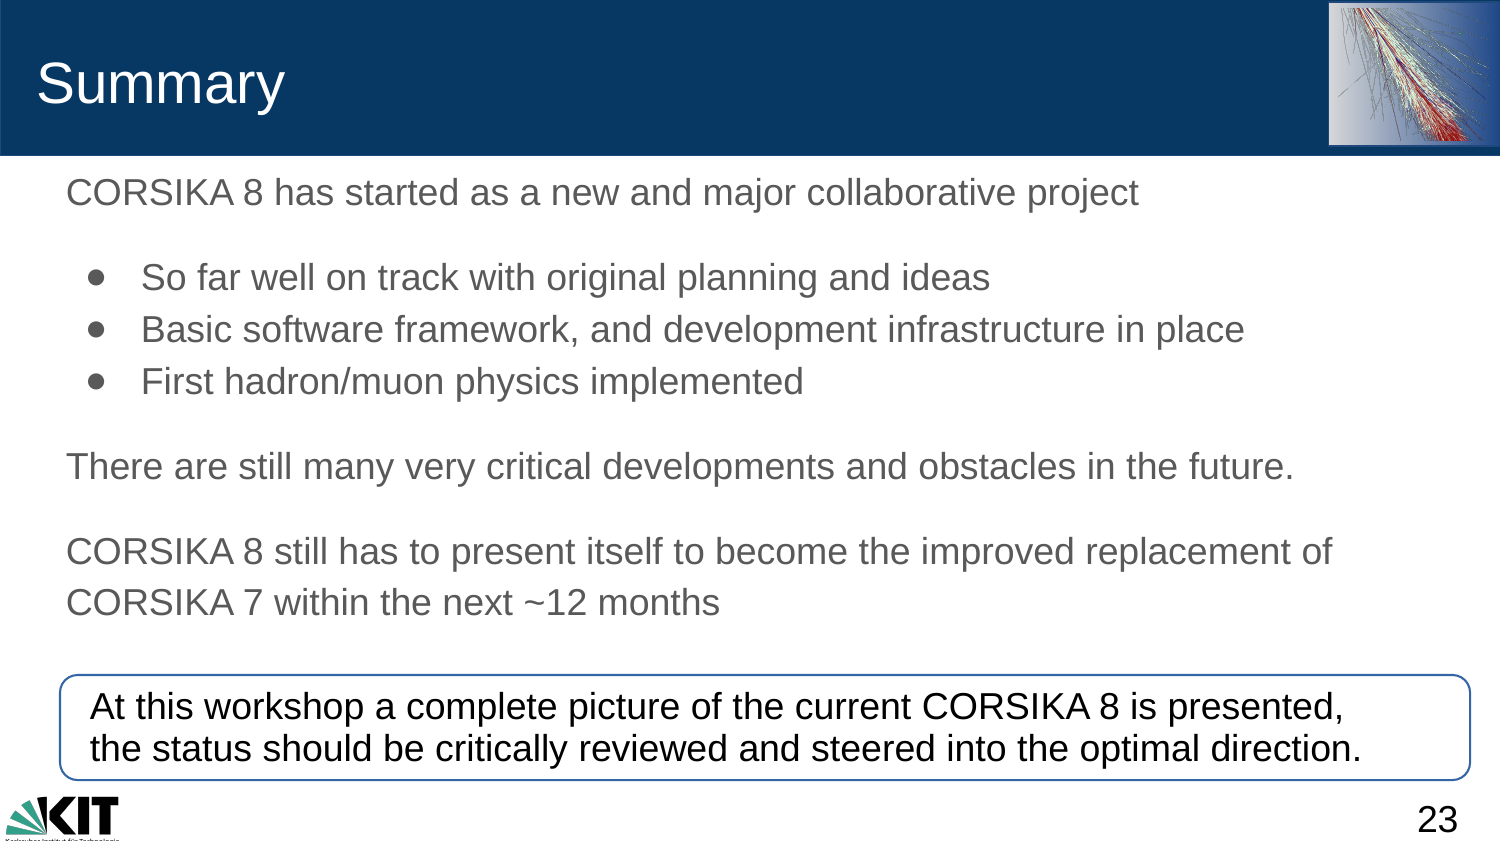

Summary
CORSIKA 8 has started as a new and major collaborative project
So far well on track with original planning and ideas
Basic software framework, and development infrastructure in place
First hadron/muon physics implemented
There are still many very critical developments and obstacles in the future.
CORSIKA 8 still has to present itself to become the improved replacement of CORSIKA 7 within the next ~12 months
At this workshop a complete picture of the current CORSIKA 8 is presented,
the status should be critically reviewed and steered into the optimal direction.